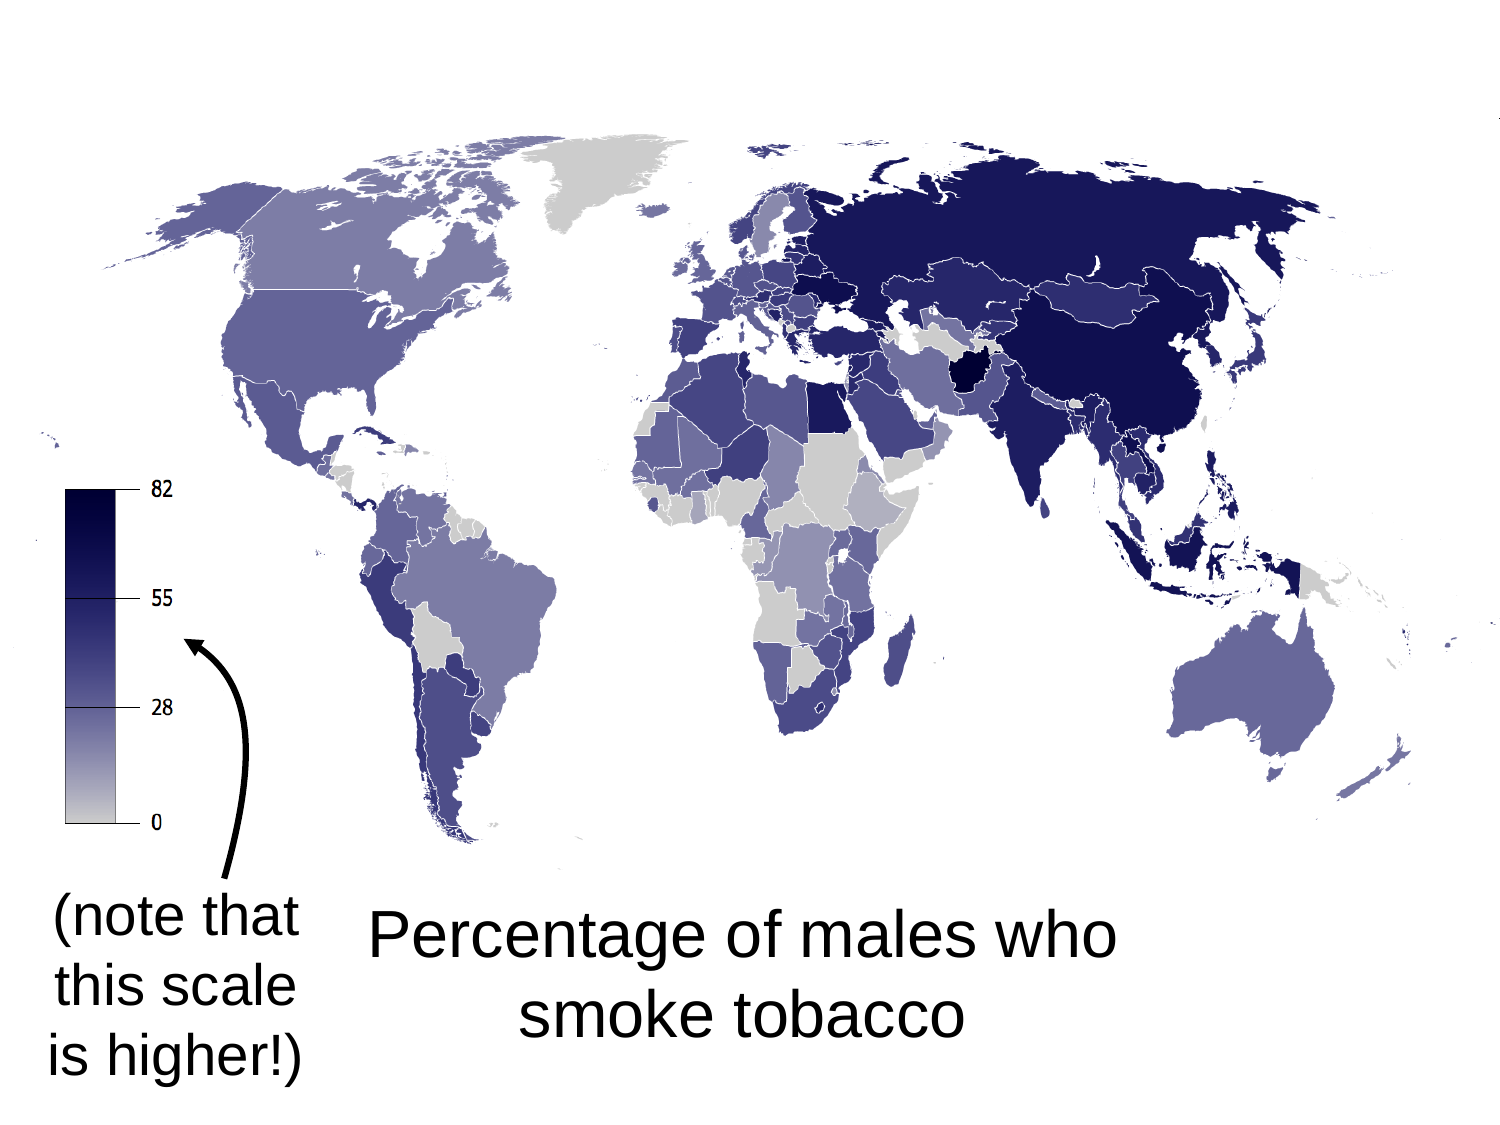

(note that this scale is higher!)
Percentage of males who smoke tobacco